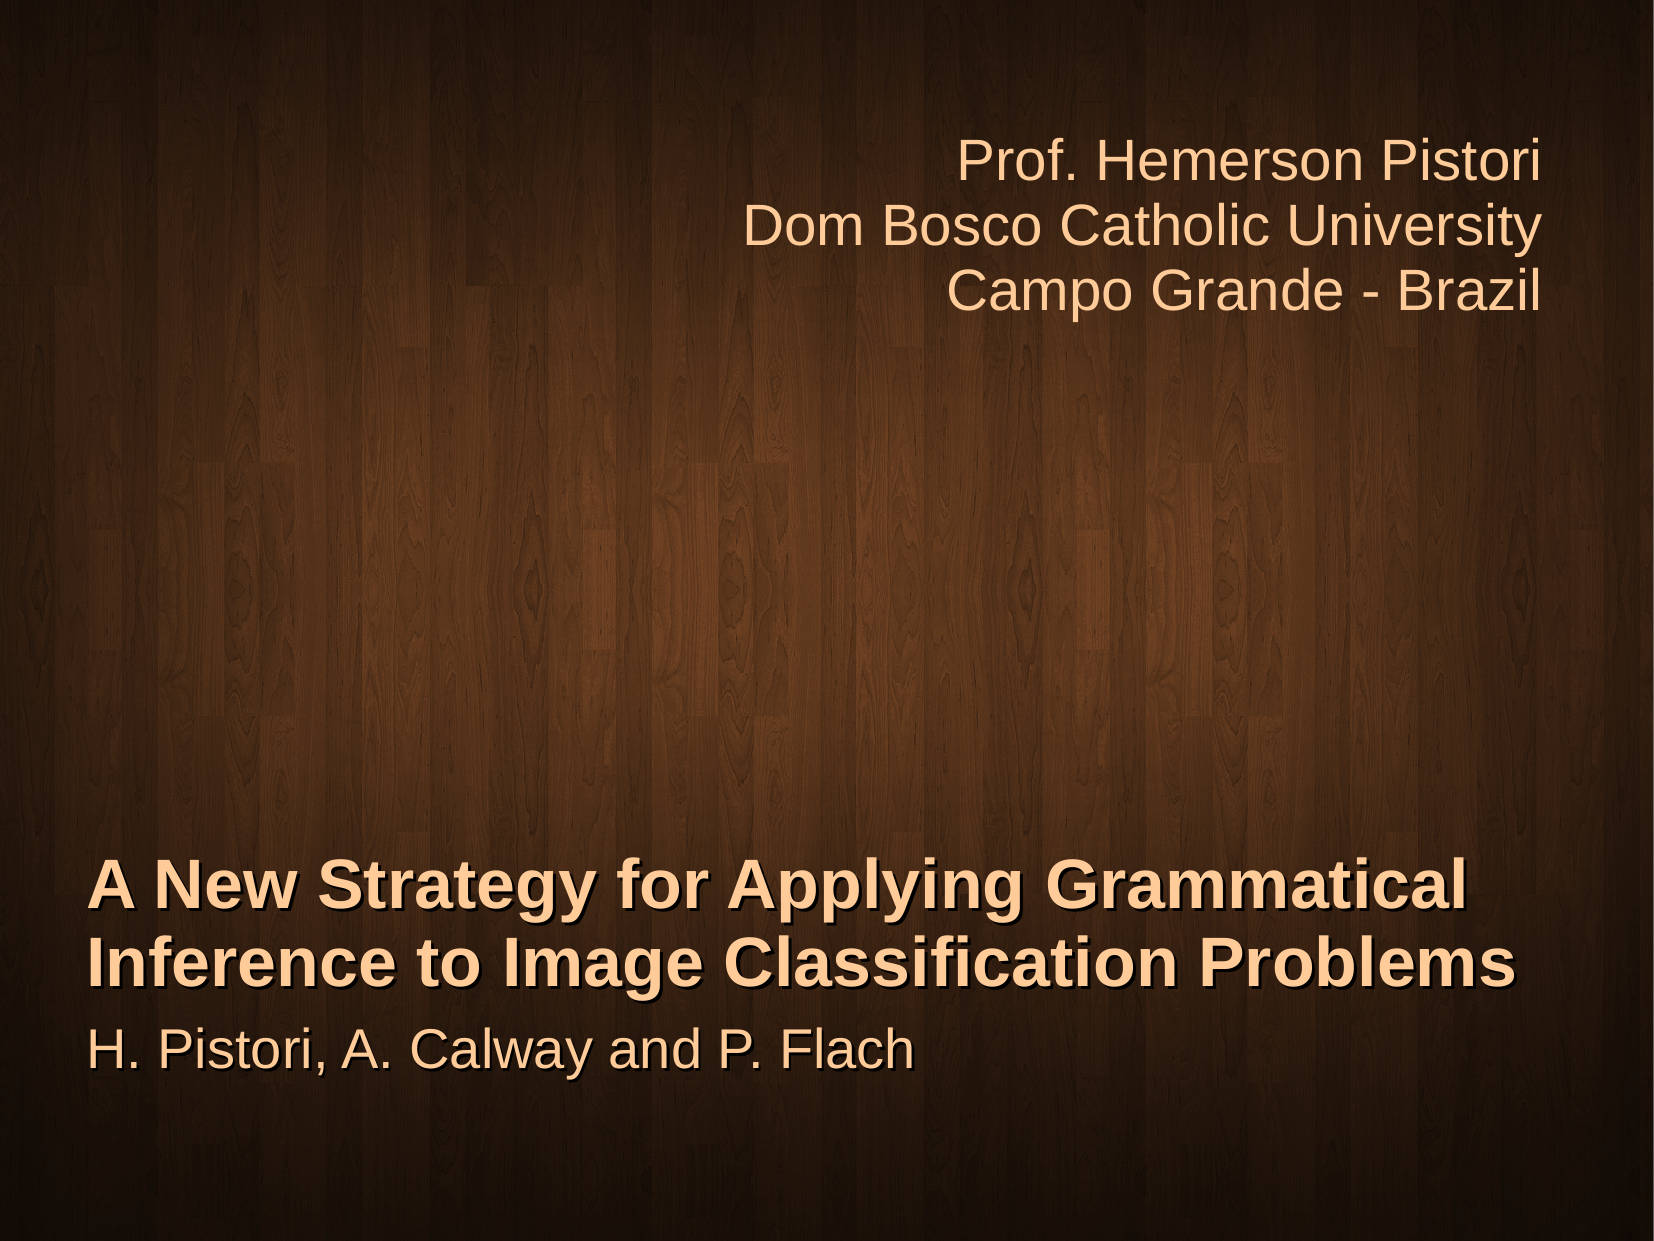

# Prof. Hemerson Pistori Dom Bosco Catholic University Campo Grande - Brazil
A New Strategy for Applying Grammatical Inference to Image Classification Problems
H. Pistori, A. Calway and P. Flach